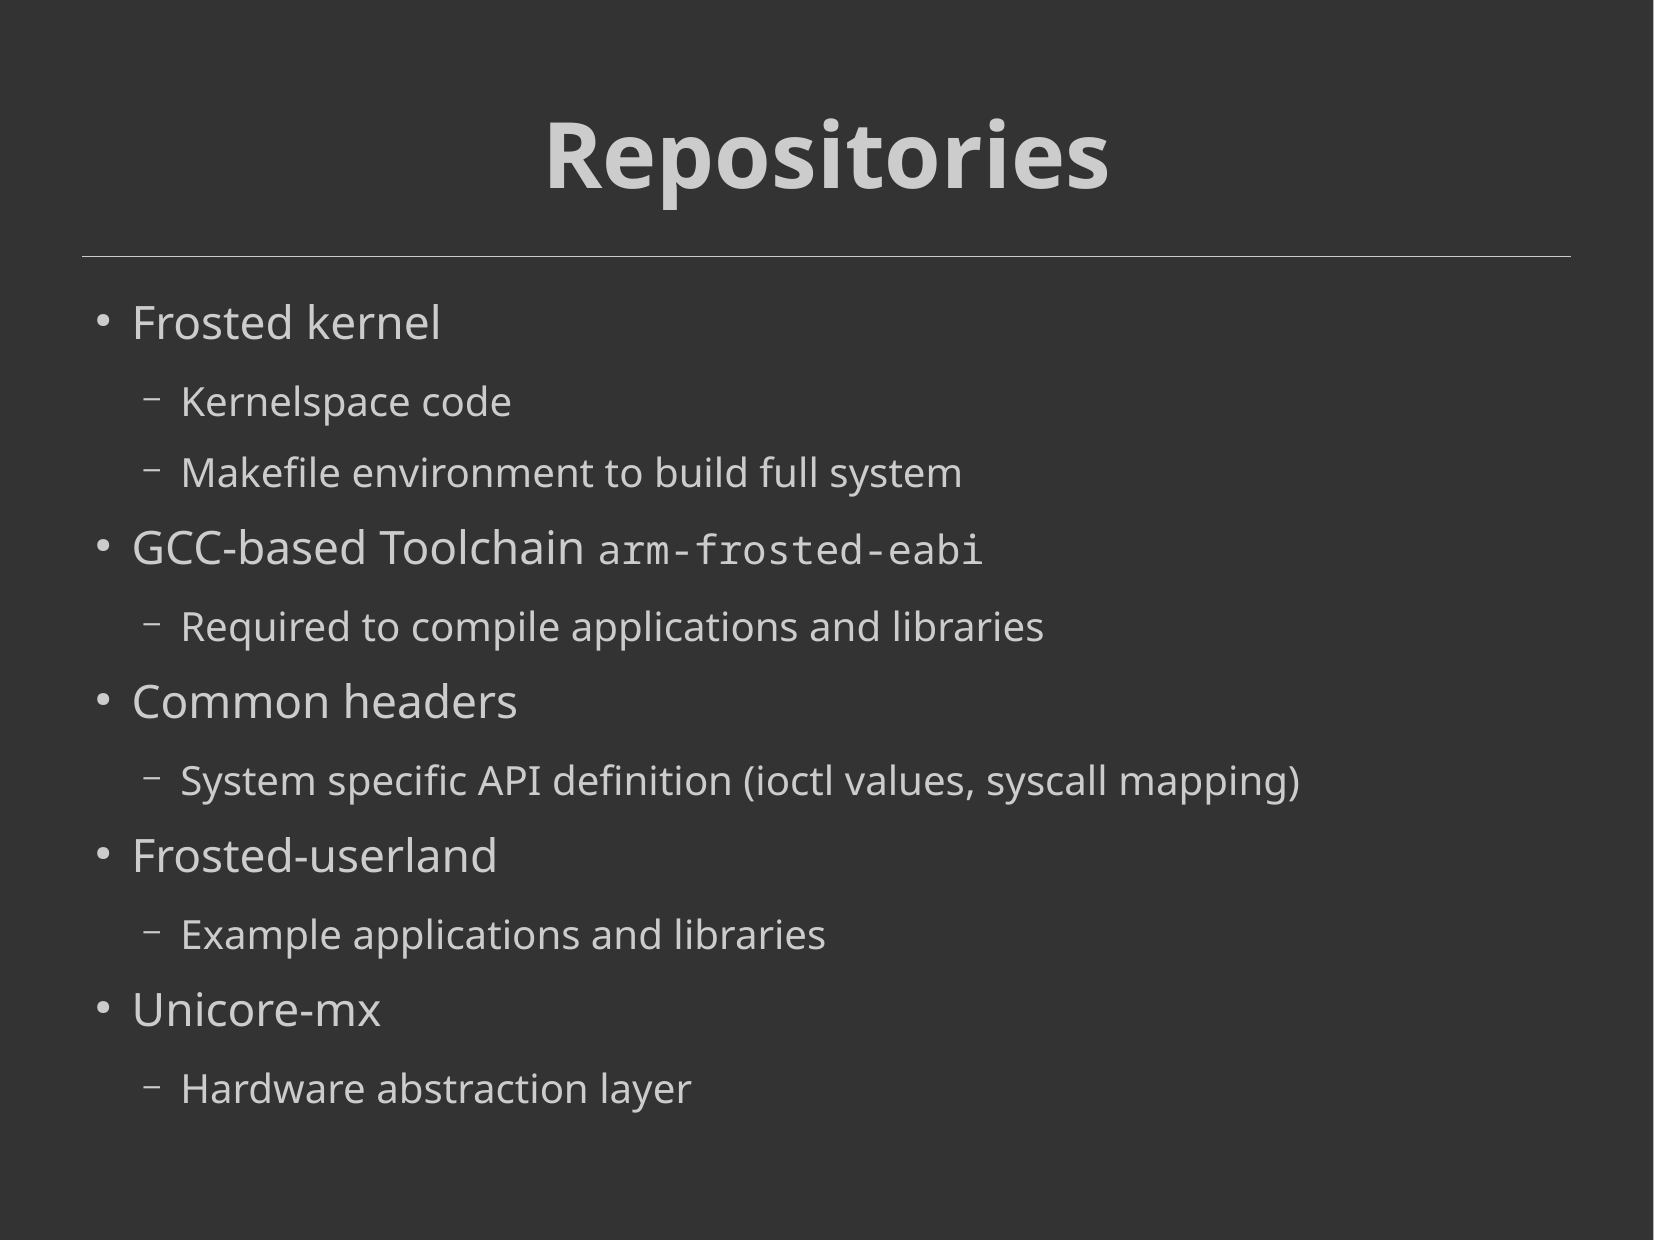

# Repositories
Frosted kernel
Kernelspace code
Makefile environment to build full system
GCC-based Toolchain arm-frosted-eabi
Required to compile applications and libraries
Common headers
System specific API definition (ioctl values, syscall mapping)
Frosted-userland
Example applications and libraries
Unicore-mx
Hardware abstraction layer